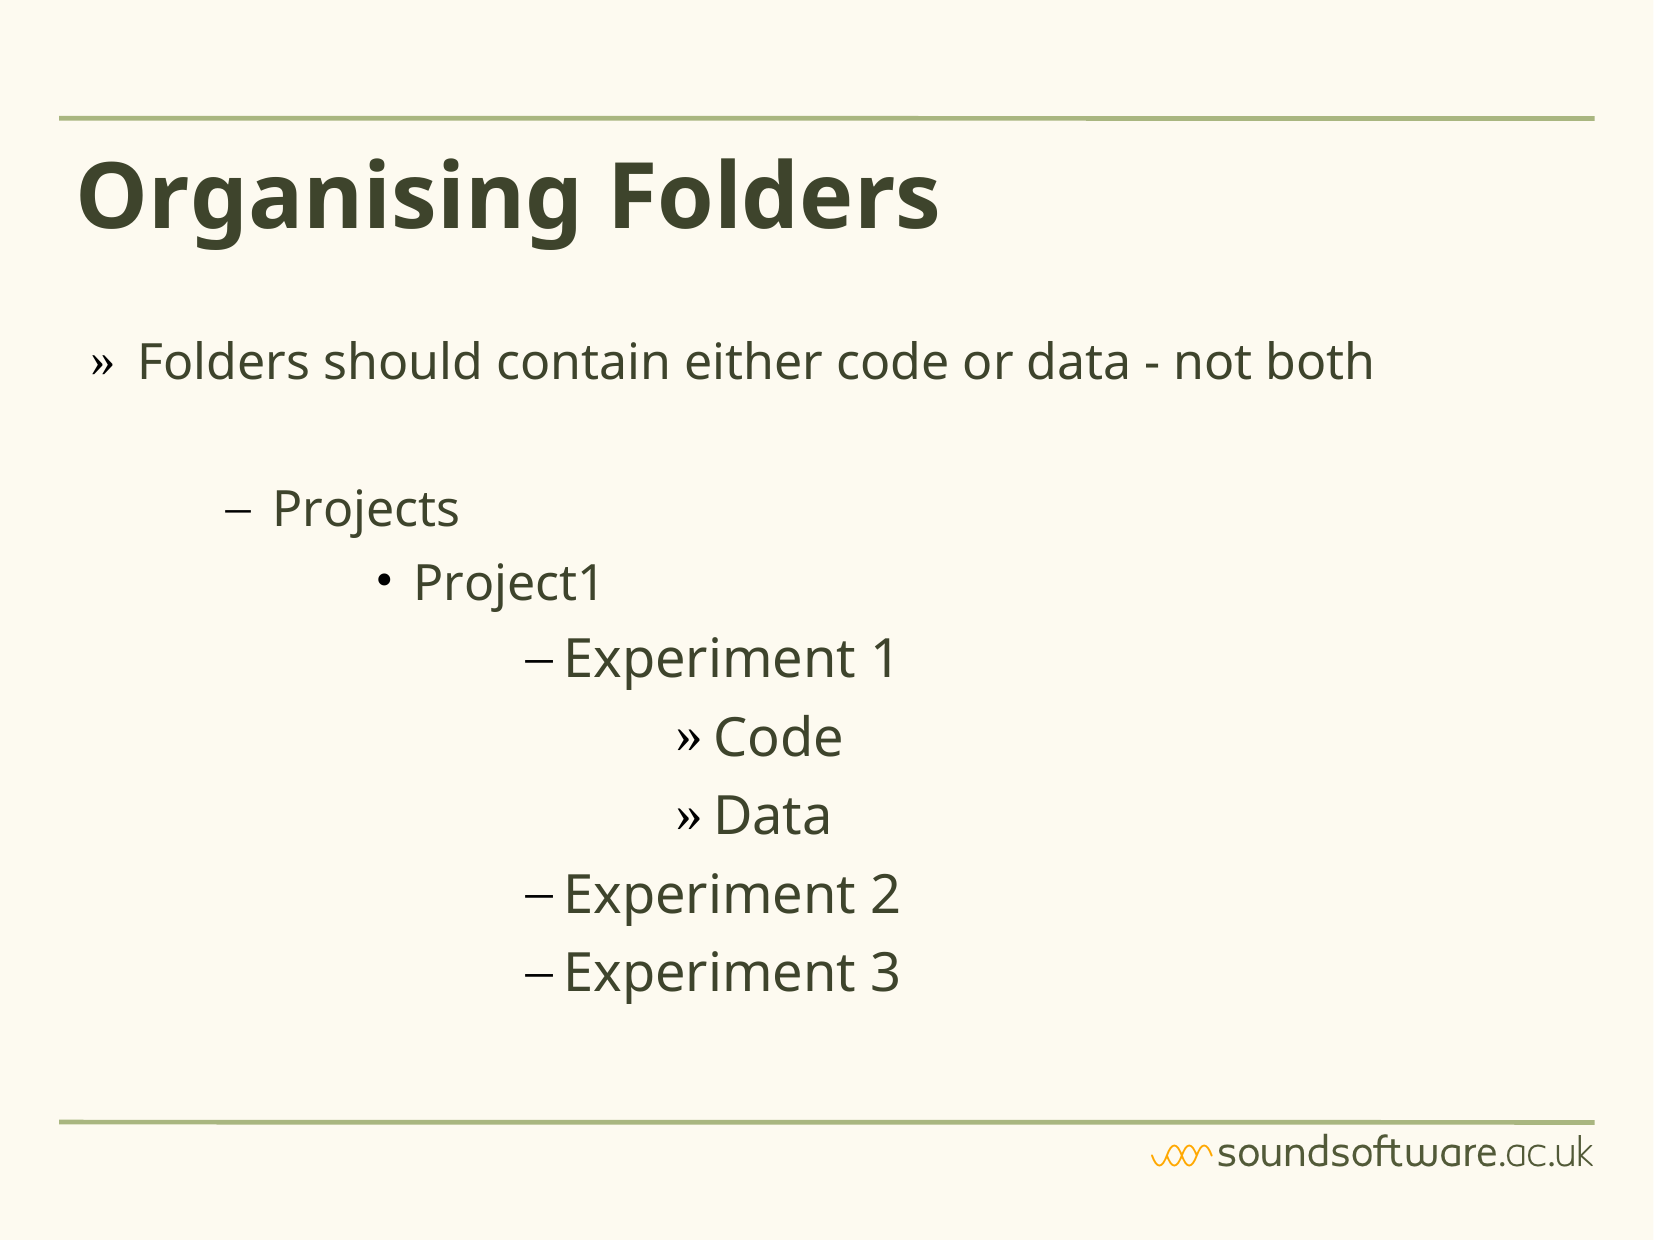

# Organising Folders
Folders should contain either code or data - not both
Projects
Project1
Experiment 1
Code
Data
Experiment 2
Experiment 3